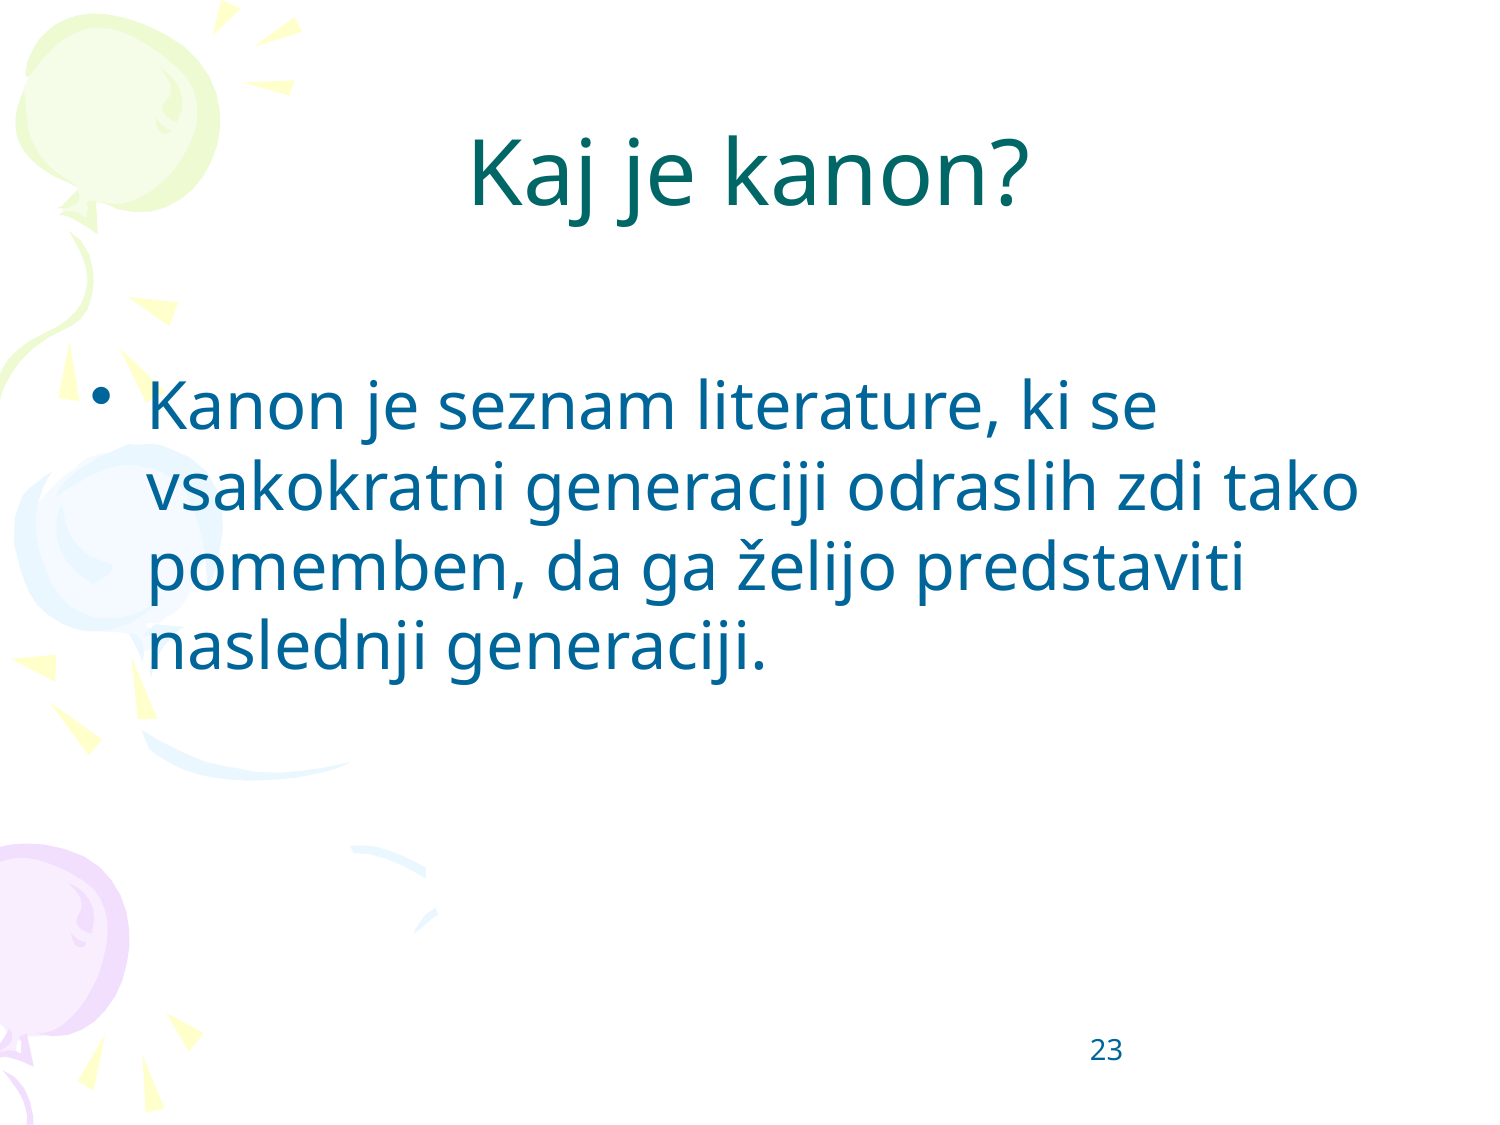

# Kaj je kanon?
Kanon je seznam literature, ki se vsakokratni generaciji odraslih zdi tako pomemben, da ga želijo predstaviti naslednji generaciji.